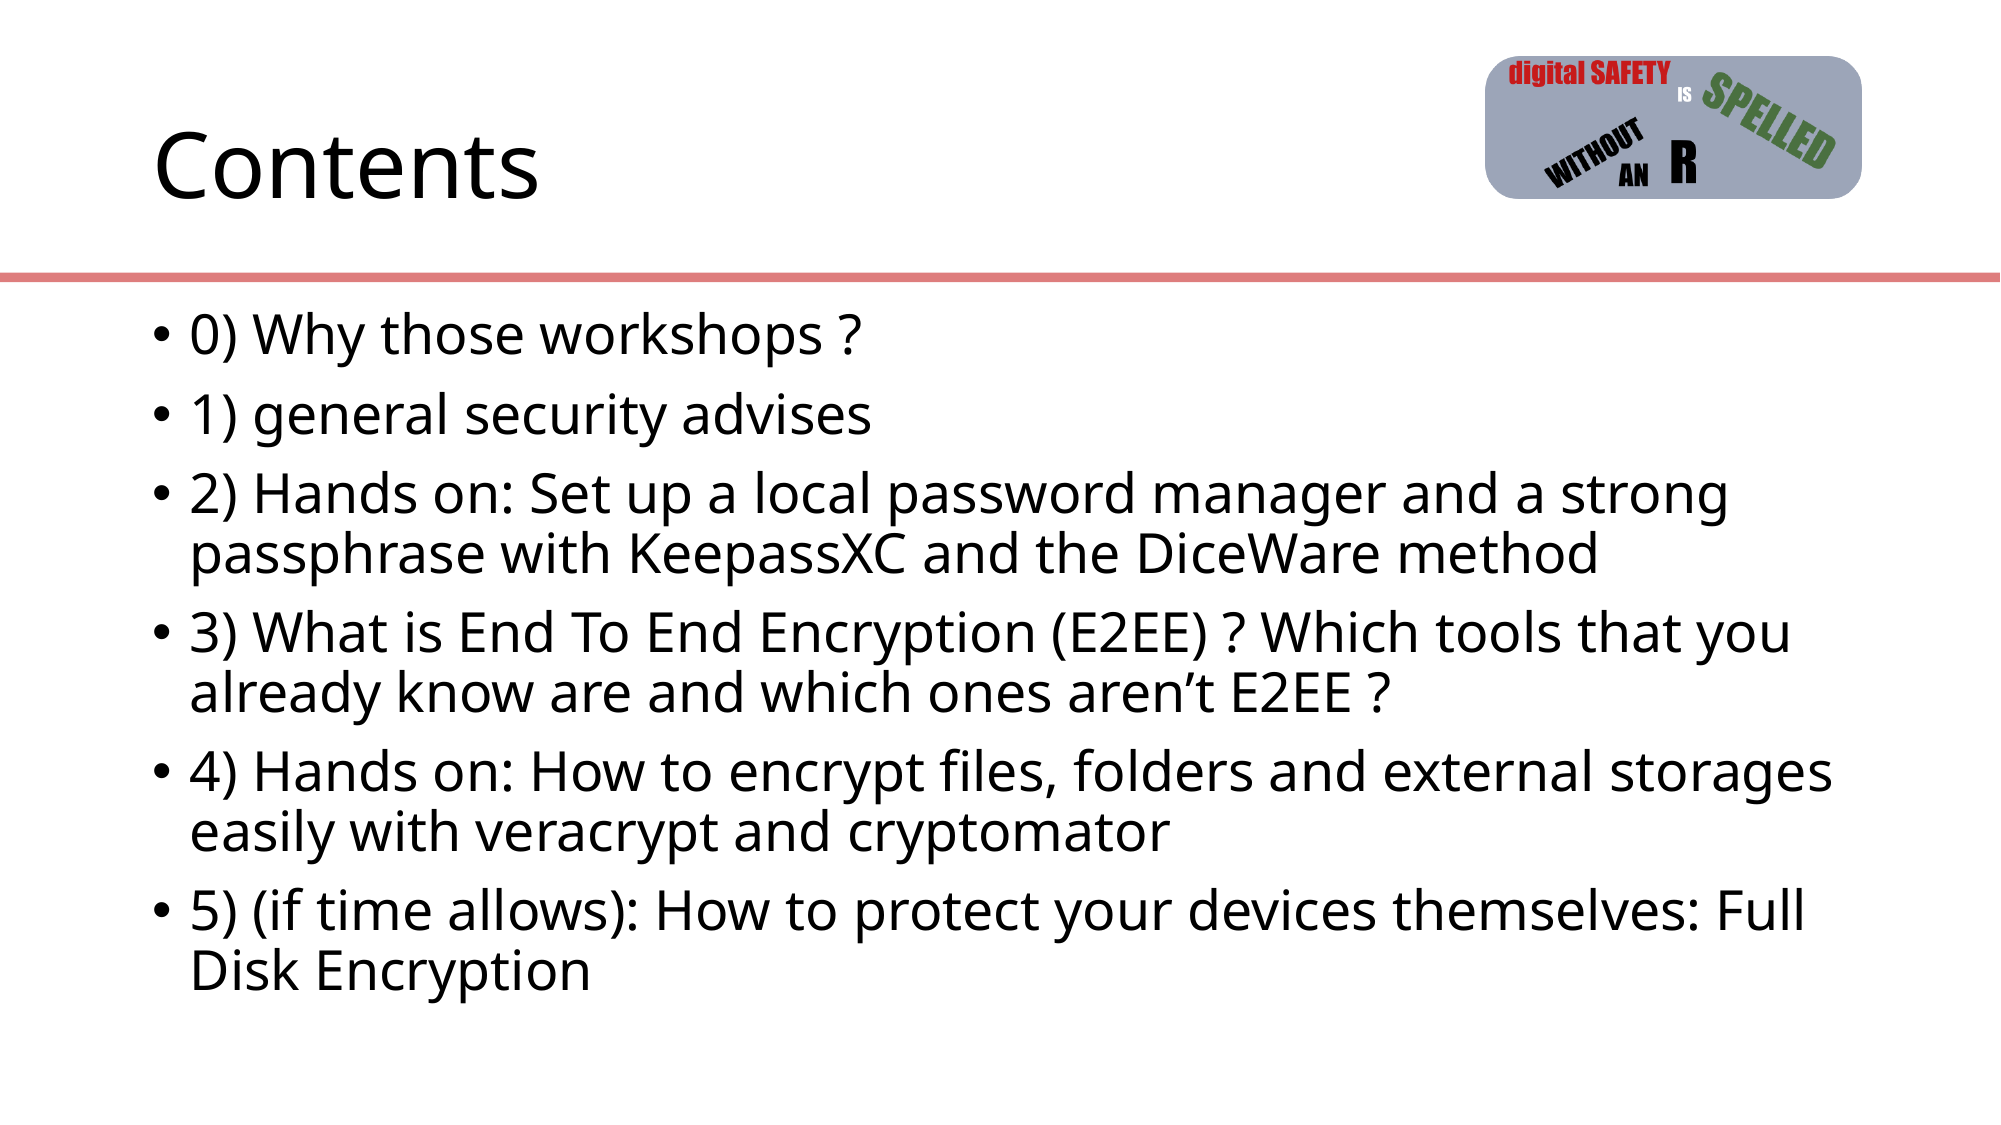

# Contents
0) Why those workshops ?
1) general security advises
2) Hands on: Set up a local password manager and a strong passphrase with KeepassXC and the DiceWare method
3) What is End To End Encryption (E2EE) ? Which tools that you already know are and which ones aren’t E2EE ?
4) Hands on: How to encrypt files, folders and external storages easily with veracrypt and cryptomator
5) (if time allows): How to protect your devices themselves: Full Disk Encryption